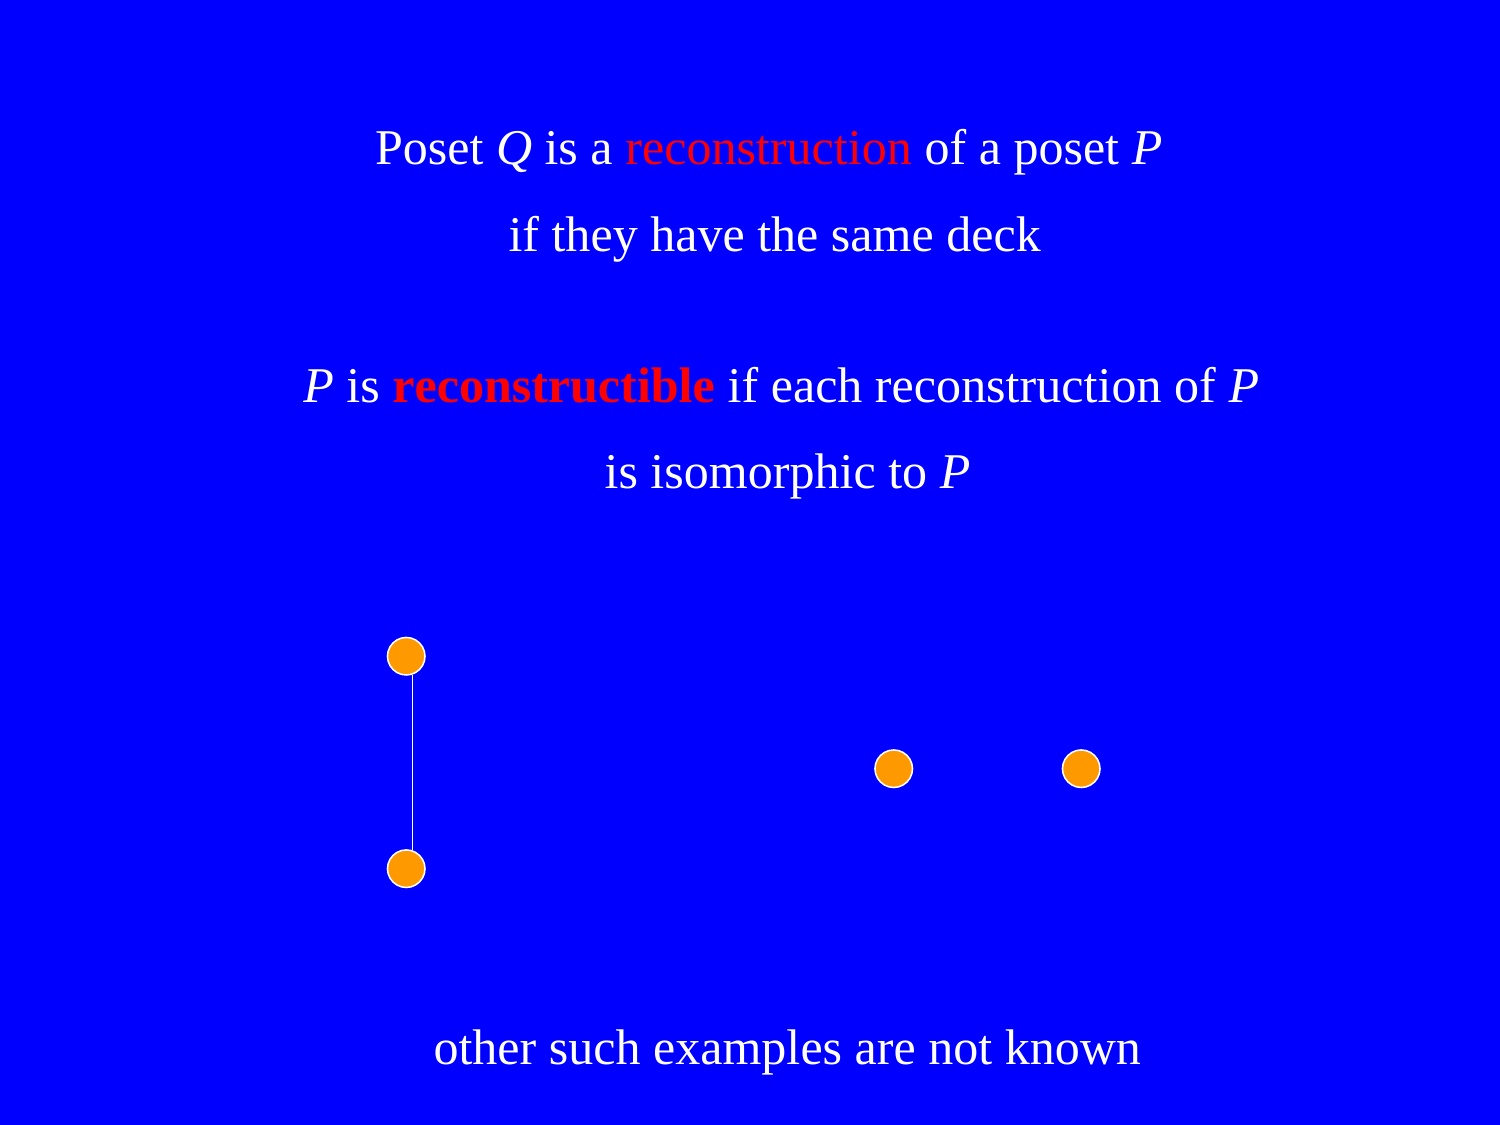

Poset Q is a reconstruction of a poset P
if they have the same deck
P is reconstructible if each reconstruction of P
is isomorphic to P
other such examples are not known